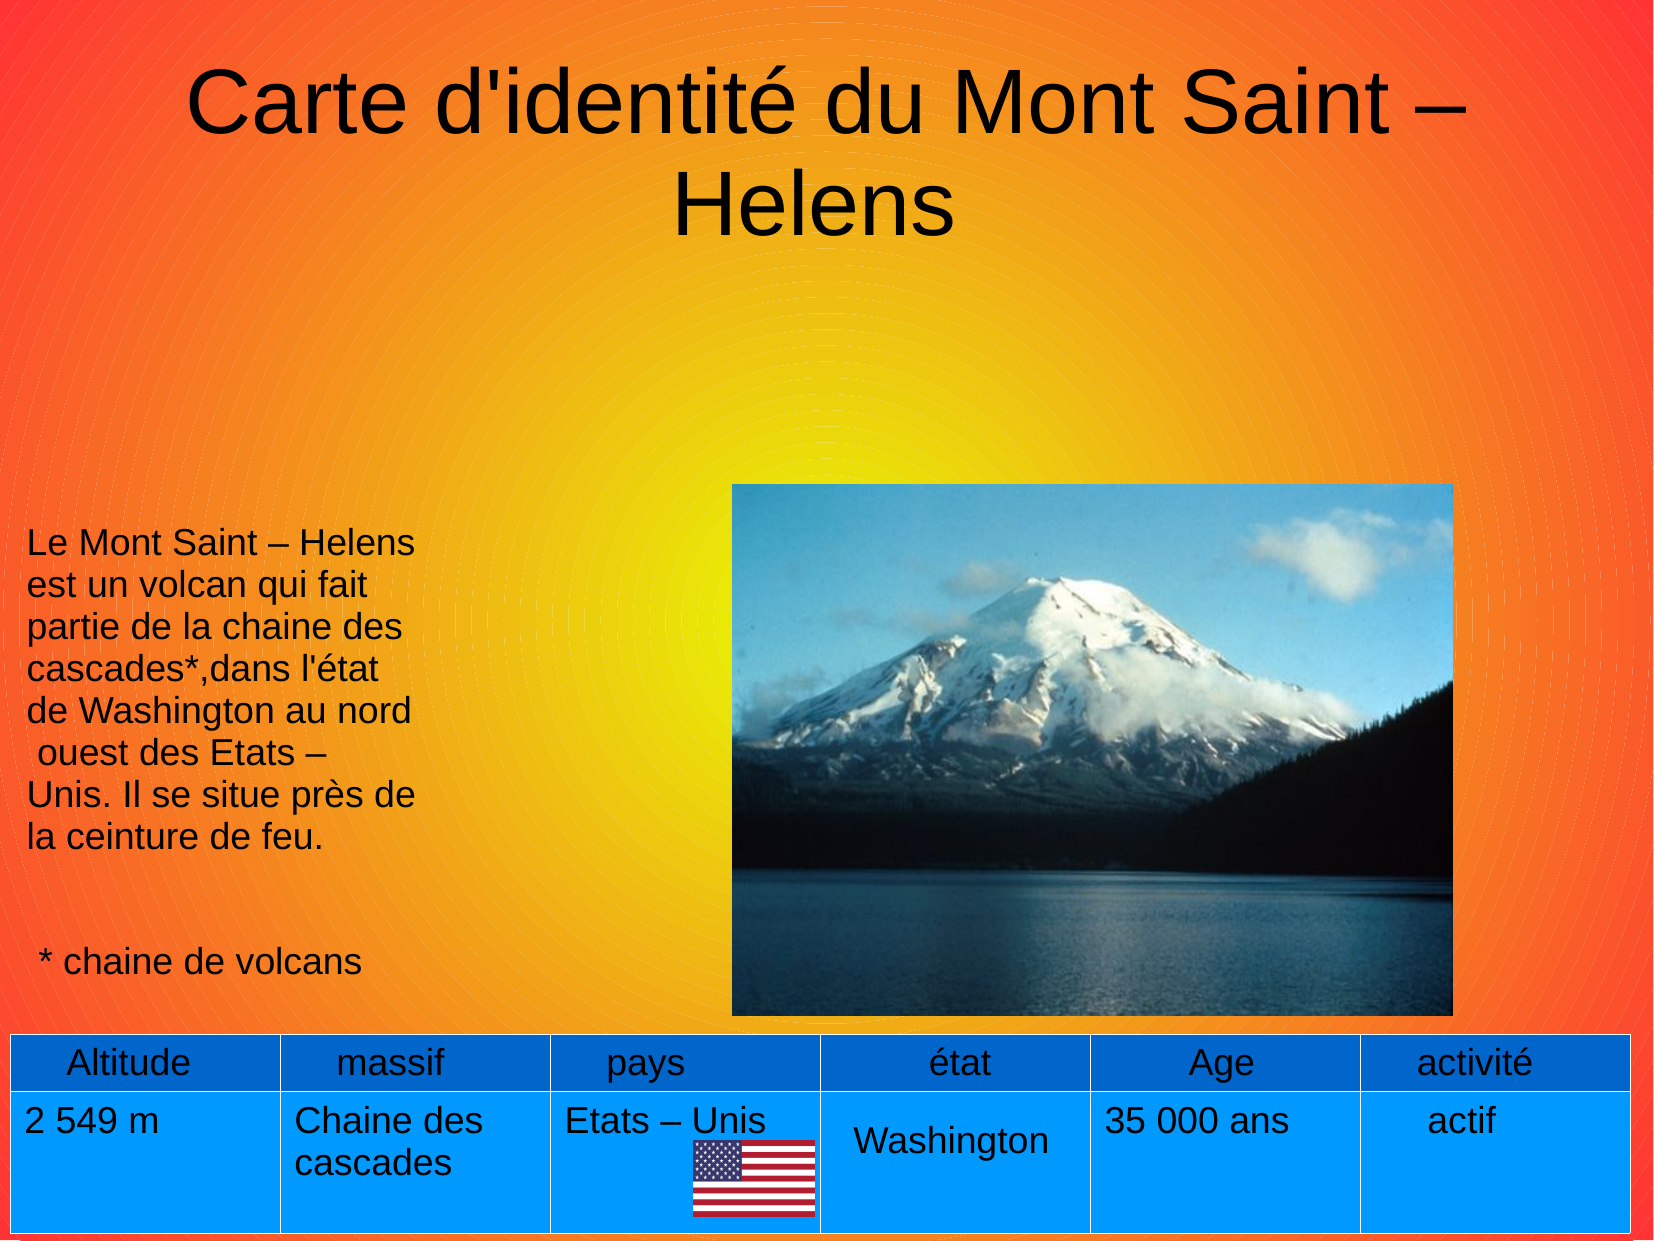

# Carte d'identité du Mont Saint – Helens
Le Mont Saint – Helens est un volcan qui fait partie de la chaine des cascades*,dans l'état de Washington au nord ouest des Etats – Unis. Il se situe près de la ceinture de feu.
* chaine de volcans
| Altitude | massif | pays | état | Age | activité |
| --- | --- | --- | --- | --- | --- |
| 2 549 m | Chaine des cascades | Etats – Unis | | 35 000 ans | actif |
Washington